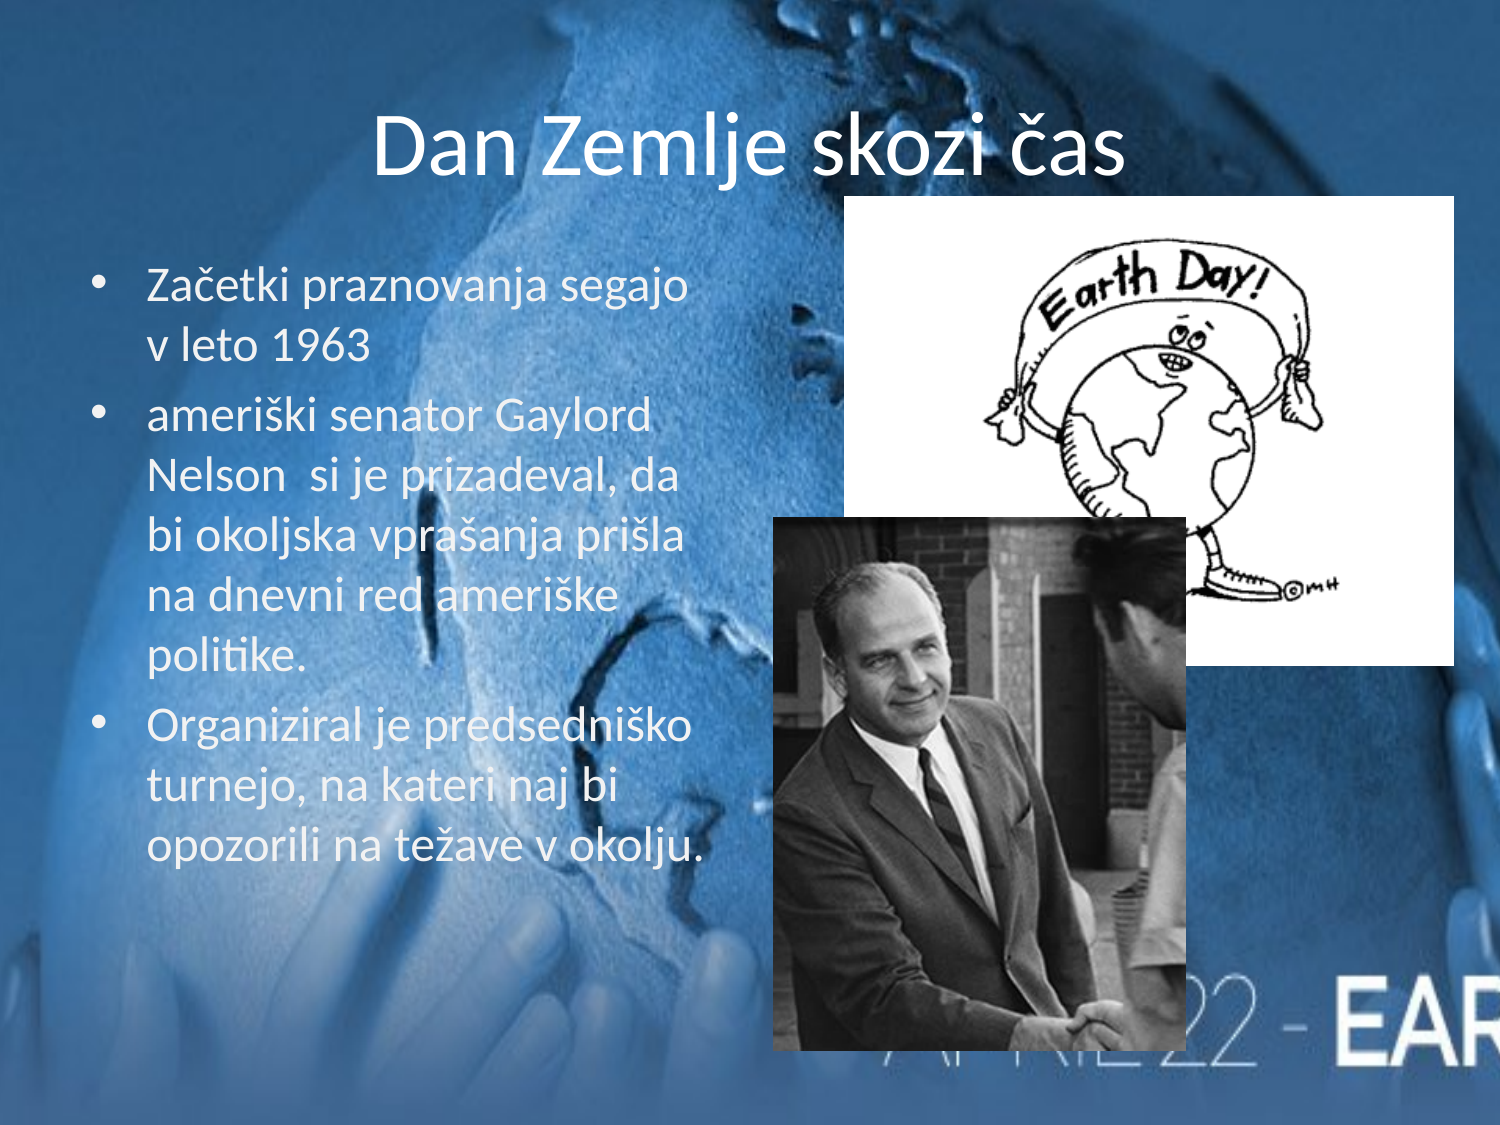

# Dan Zemlje skozi čas
Začetki praznovanja segajo v leto 1963
ameriški senator Gaylord Nelson si je prizadeval, da bi okoljska vprašanja prišla na dnevni red ameriške politike.
Organiziral je predsedniško turnejo, na kateri naj bi opozorili na težave v okolju.